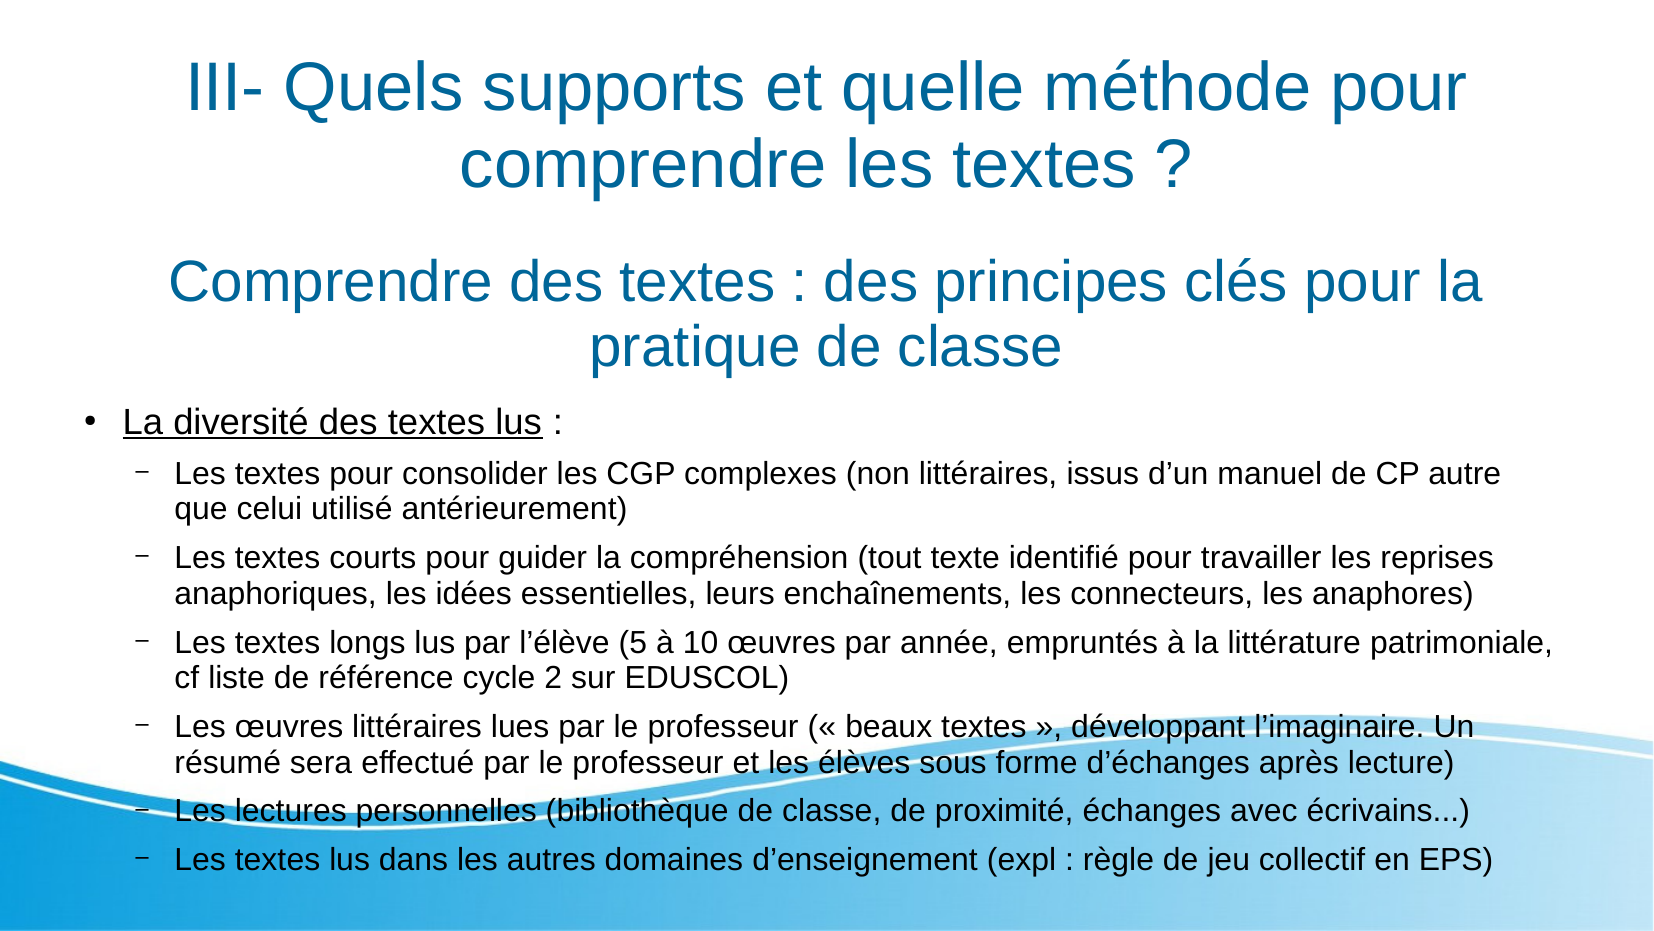

# III- Quels supports et quelle méthode pour comprendre les textes ?
Comprendre des textes : des principes clés pour la pratique de classe
La diversité des textes lus :
Les textes pour consolider les CGP complexes (non littéraires, issus d’un manuel de CP autre que celui utilisé antérieurement)
Les textes courts pour guider la compréhension (tout texte identifié pour travailler les reprises anaphoriques, les idées essentielles, leurs enchaînements, les connecteurs, les anaphores)
Les textes longs lus par l’élève (5 à 10 œuvres par année, empruntés à la littérature patrimoniale, cf liste de référence cycle 2 sur EDUSCOL)
Les œuvres littéraires lues par le professeur (« beaux textes », développant l’imaginaire. Un résumé sera effectué par le professeur et les élèves sous forme d’échanges après lecture)
Les lectures personnelles (bibliothèque de classe, de proximité, échanges avec écrivains...)
Les textes lus dans les autres domaines d’enseignement (expl : règle de jeu collectif en EPS)